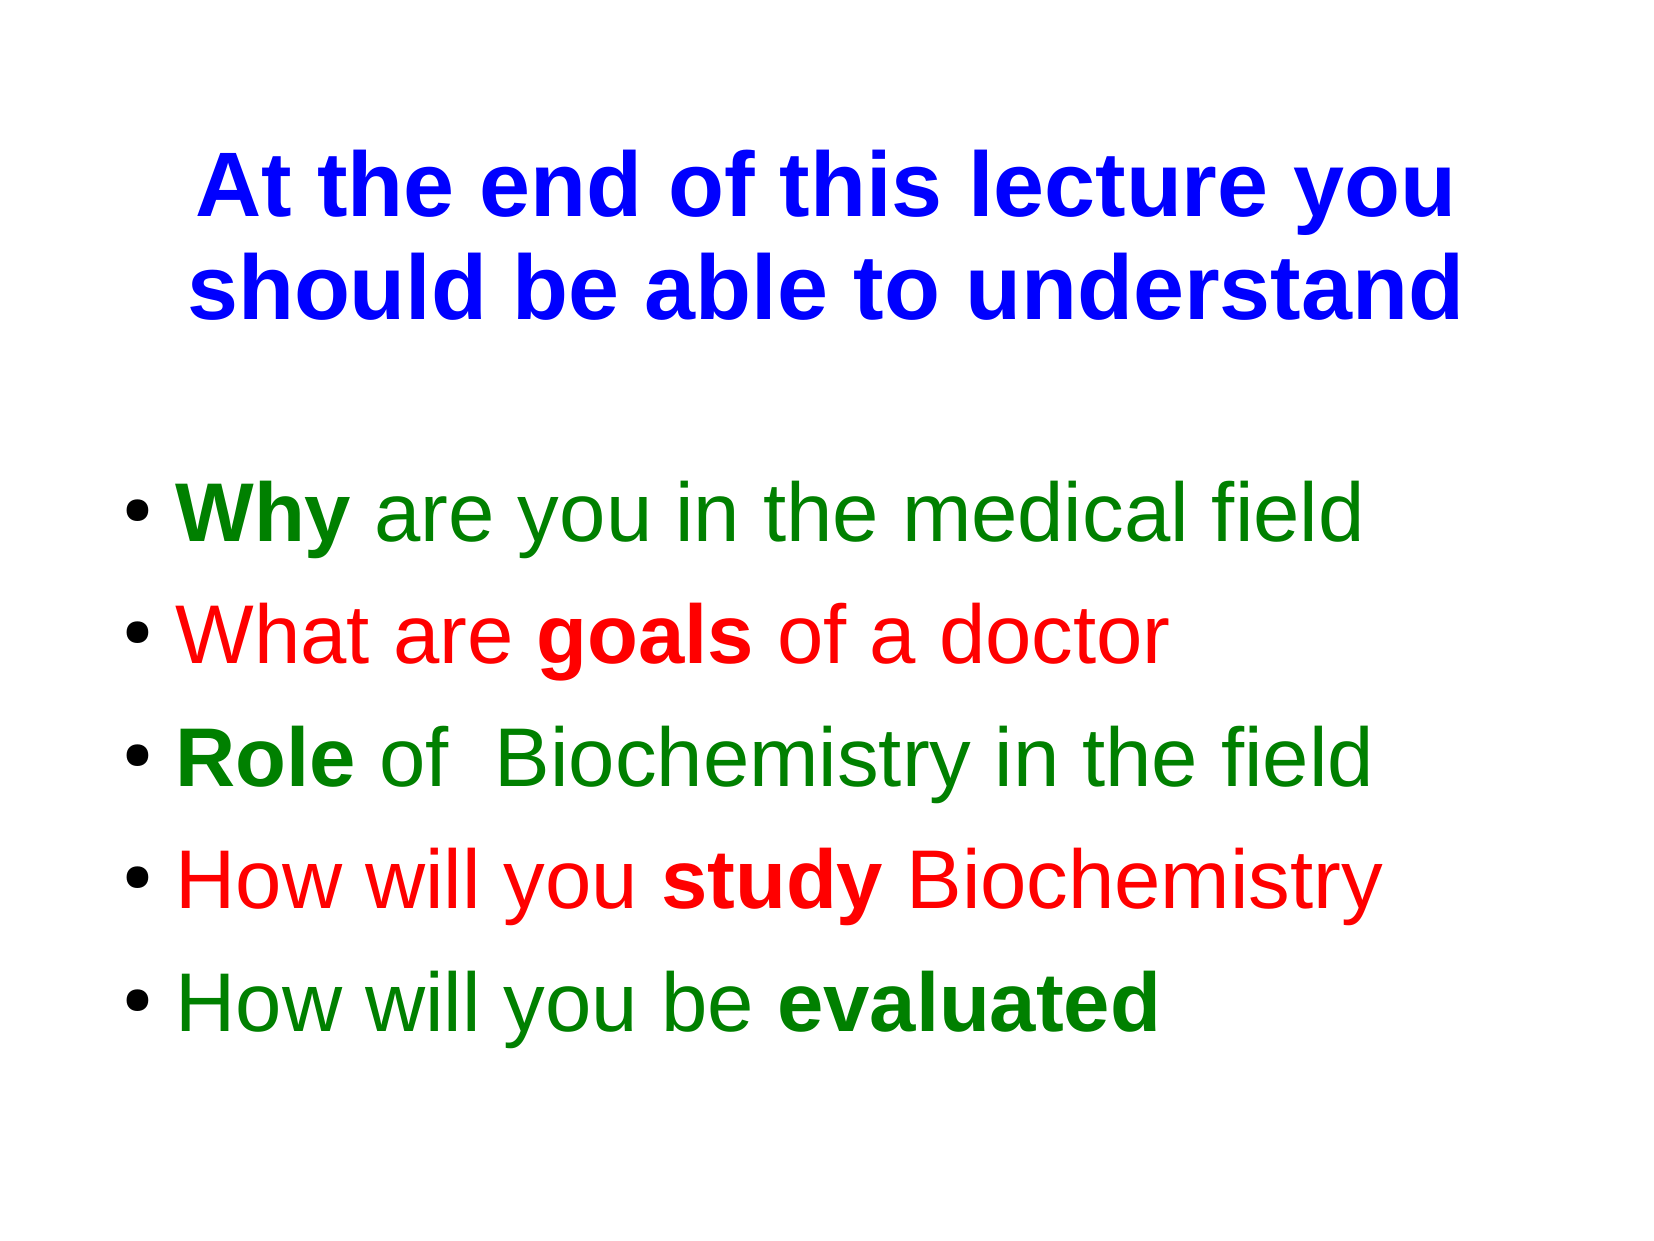

# At the end of this lecture you should be able to understand
Why are you in the medical field
What are goals of a doctor
Role of Biochemistry in the field
How will you study Biochemistry
How will you be evaluated